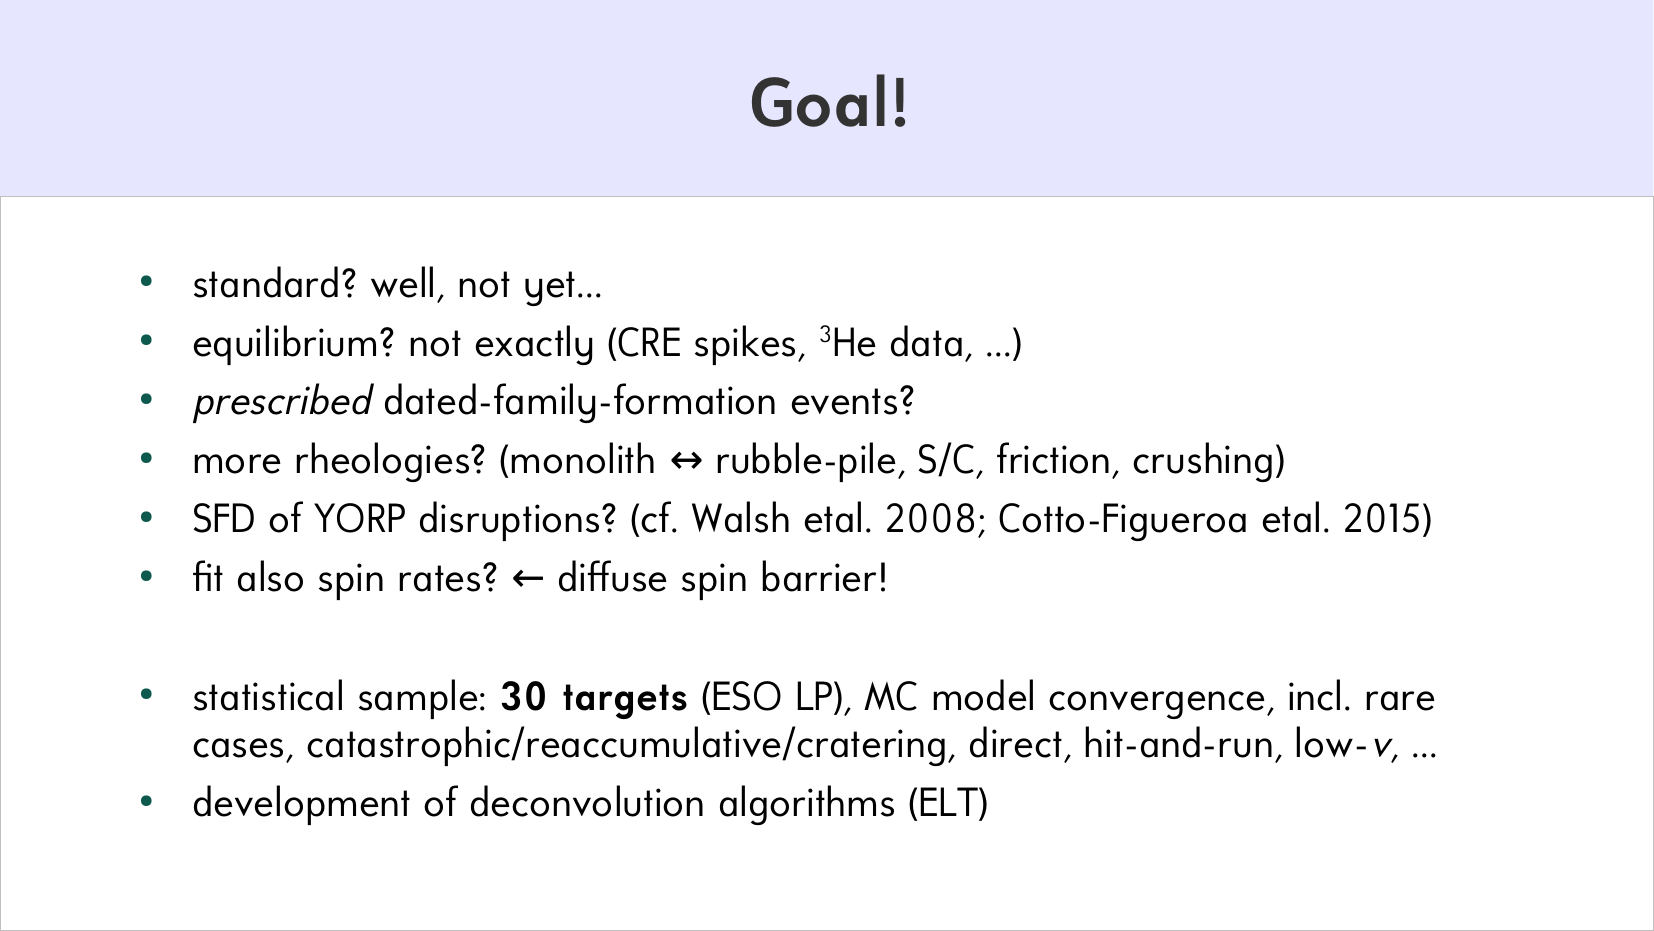

# Goal!
standard? well, not yet...
equilibrium? not exactly (CRE spikes, 3He data, ...)
prescribed dated-family-formation events?
more rheologies? (monolith ↔ rubble-pile, S/C, friction, crushing)
SFD of YORP disruptions? (cf. Walsh etal. 2008; Cotto-Figueroa etal. 2015)
fit also spin rates? ← diffuse spin barrier!
statistical sample: 30 targets (ESO LP), MC model convergence, incl. rare cases, catastrophic/reaccumulative/cratering, direct, hit-and-run, low-v, ...
development of deconvolution algorithms (ELT)